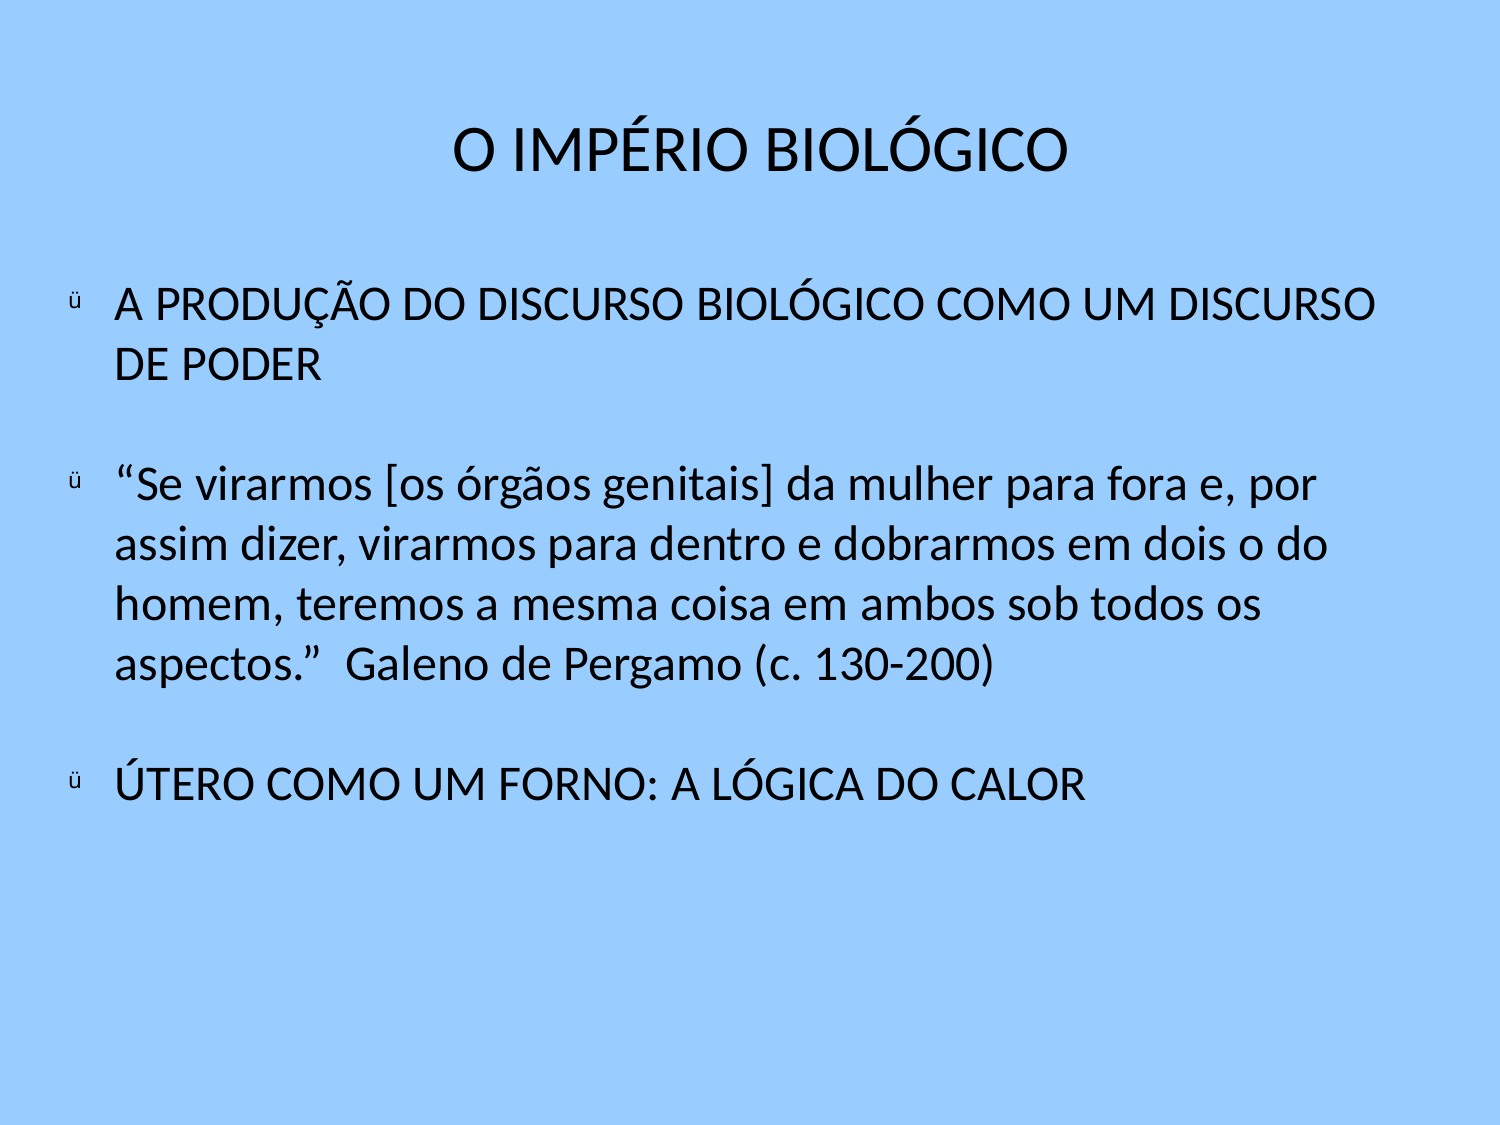

O IMPÉRIO BIOLÓGICO
A PRODUÇÃO DO DISCURSO BIOLÓGICO COMO UM DISCURSO DE PODER
“Se virarmos [os órgãos genitais] da mulher para fora e, por assim dizer, virarmos para dentro e dobrarmos em dois o do homem, teremos a mesma coisa em ambos sob todos os aspectos.” Galeno de Pergamo (c. 130-200)
ÚTERO COMO UM FORNO: A LÓGICA DO CALOR